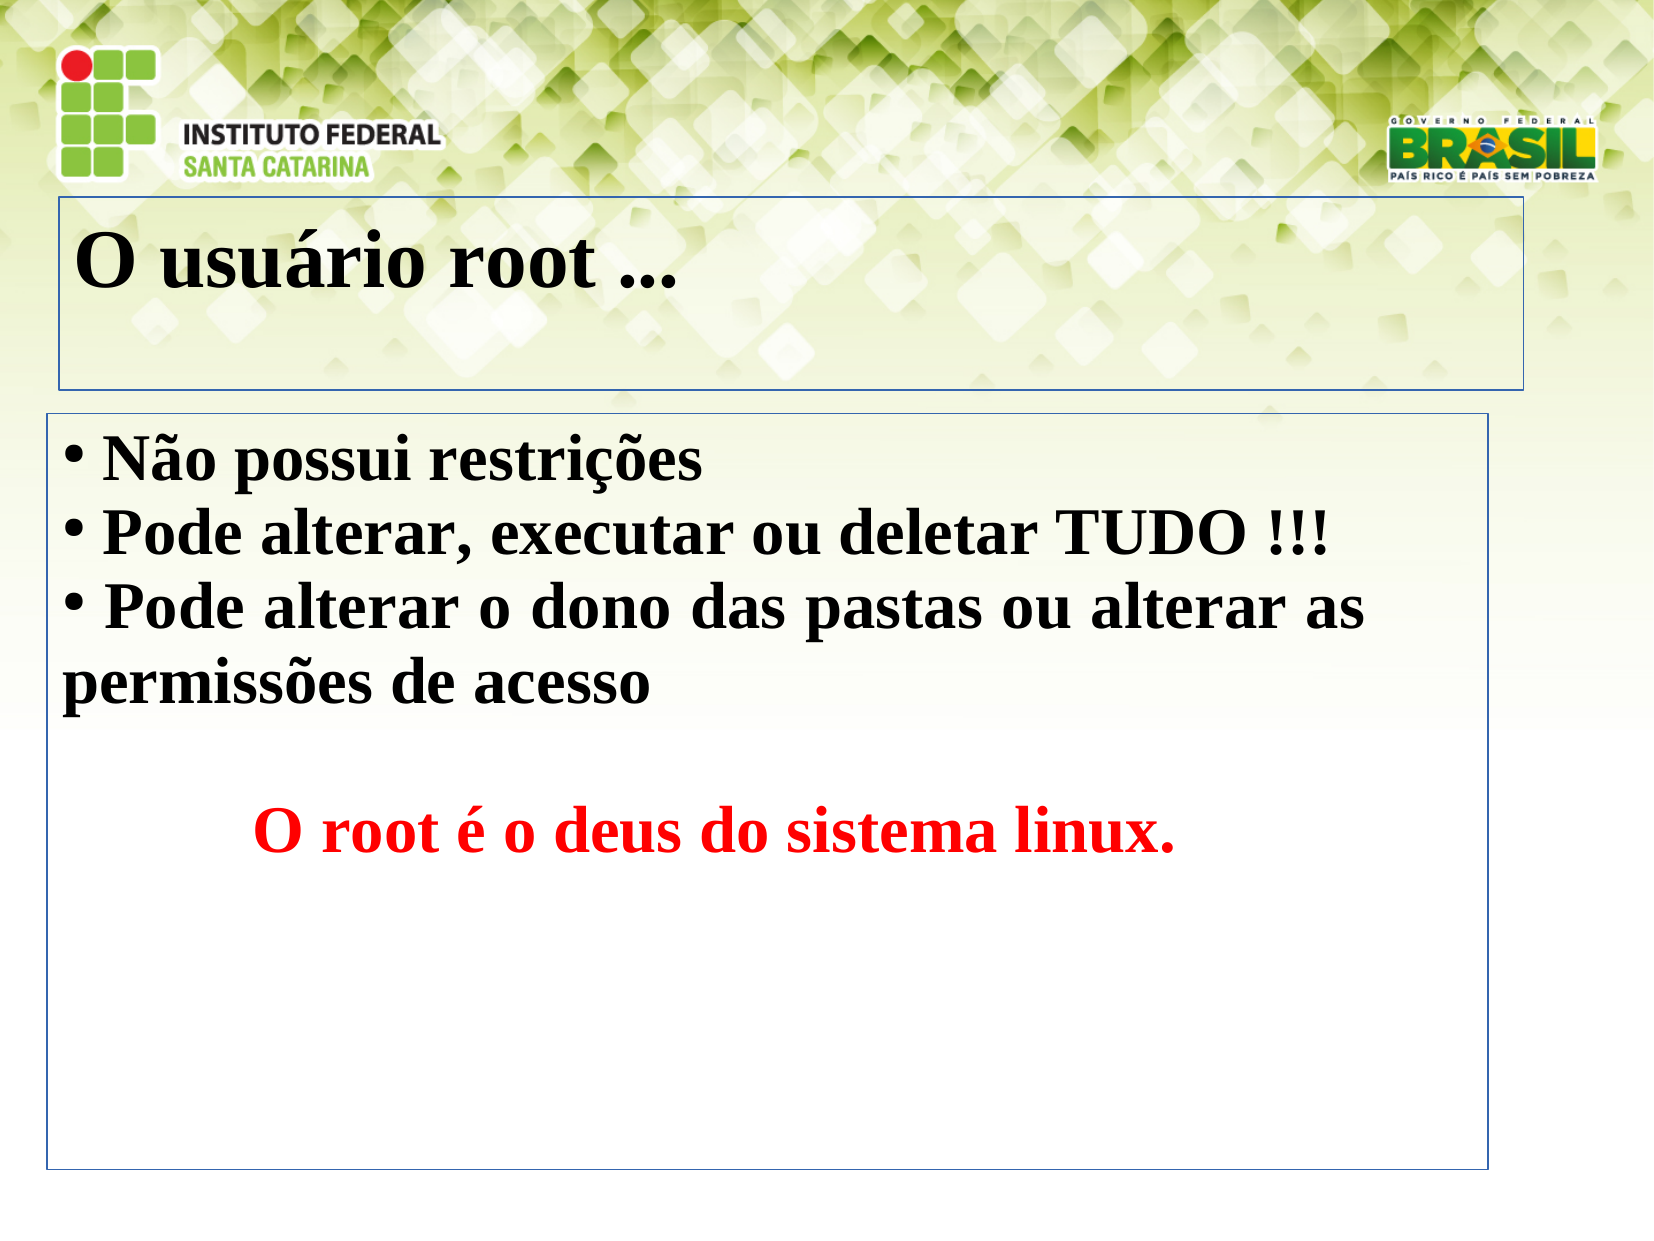

O usuário root ...
 Não possui restrições
 Pode alterar, executar ou deletar TUDO !!!
 Pode alterar o dono das pastas ou alterar as permissões de acesso
O root é o deus do sistema linux.